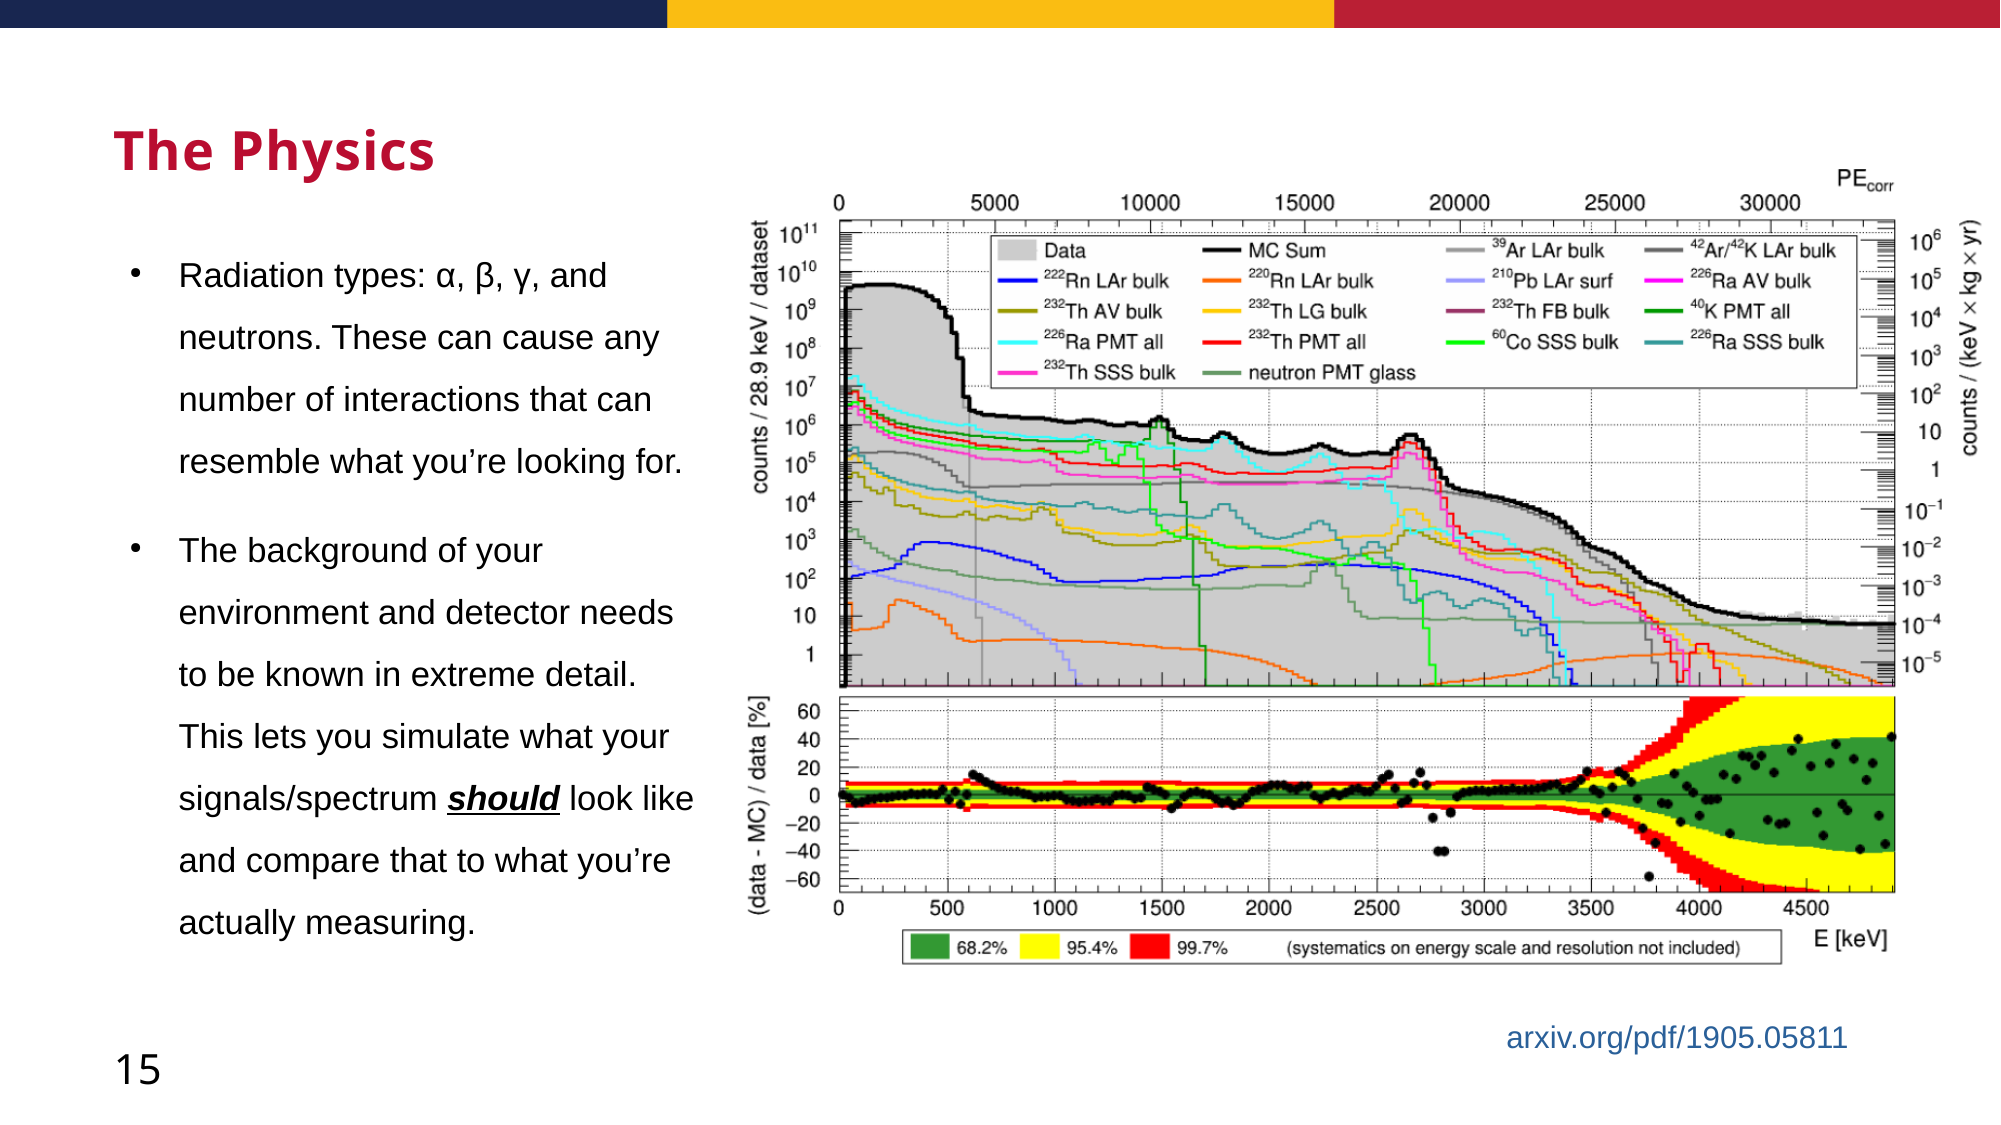

# The Physics
Radiation types: α, β, γ, and neutrons. These can cause any number of interactions that can resemble what you’re looking for.
The background of your environment and detector needs to be known in extreme detail. This lets you simulate what your signals/spectrum should look like and compare that to what you’re actually measuring.
arxiv.org/pdf/1905.05811